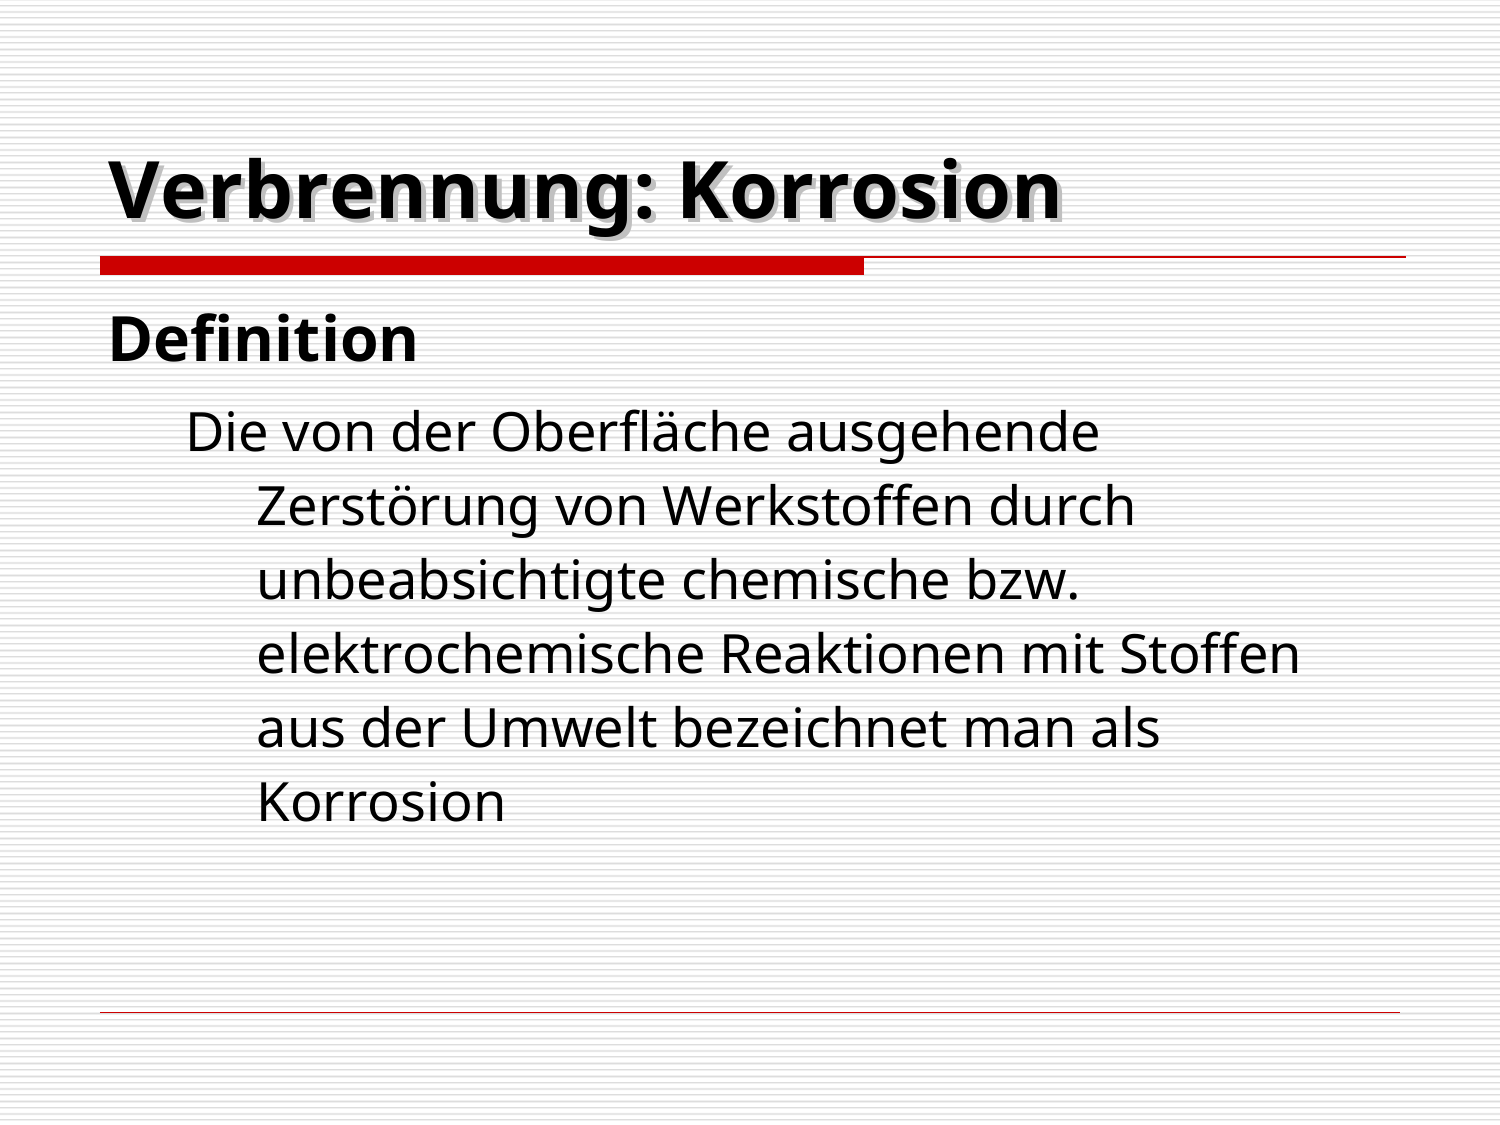

# Verbrennung: Korrosion
Definition
Die von der Oberfläche ausgehende Zerstörung von Werkstoffen durch unbeabsichtigte chemische bzw. elektrochemische Reaktionen mit Stoffen aus der Umwelt bezeichnet man als Korrosion